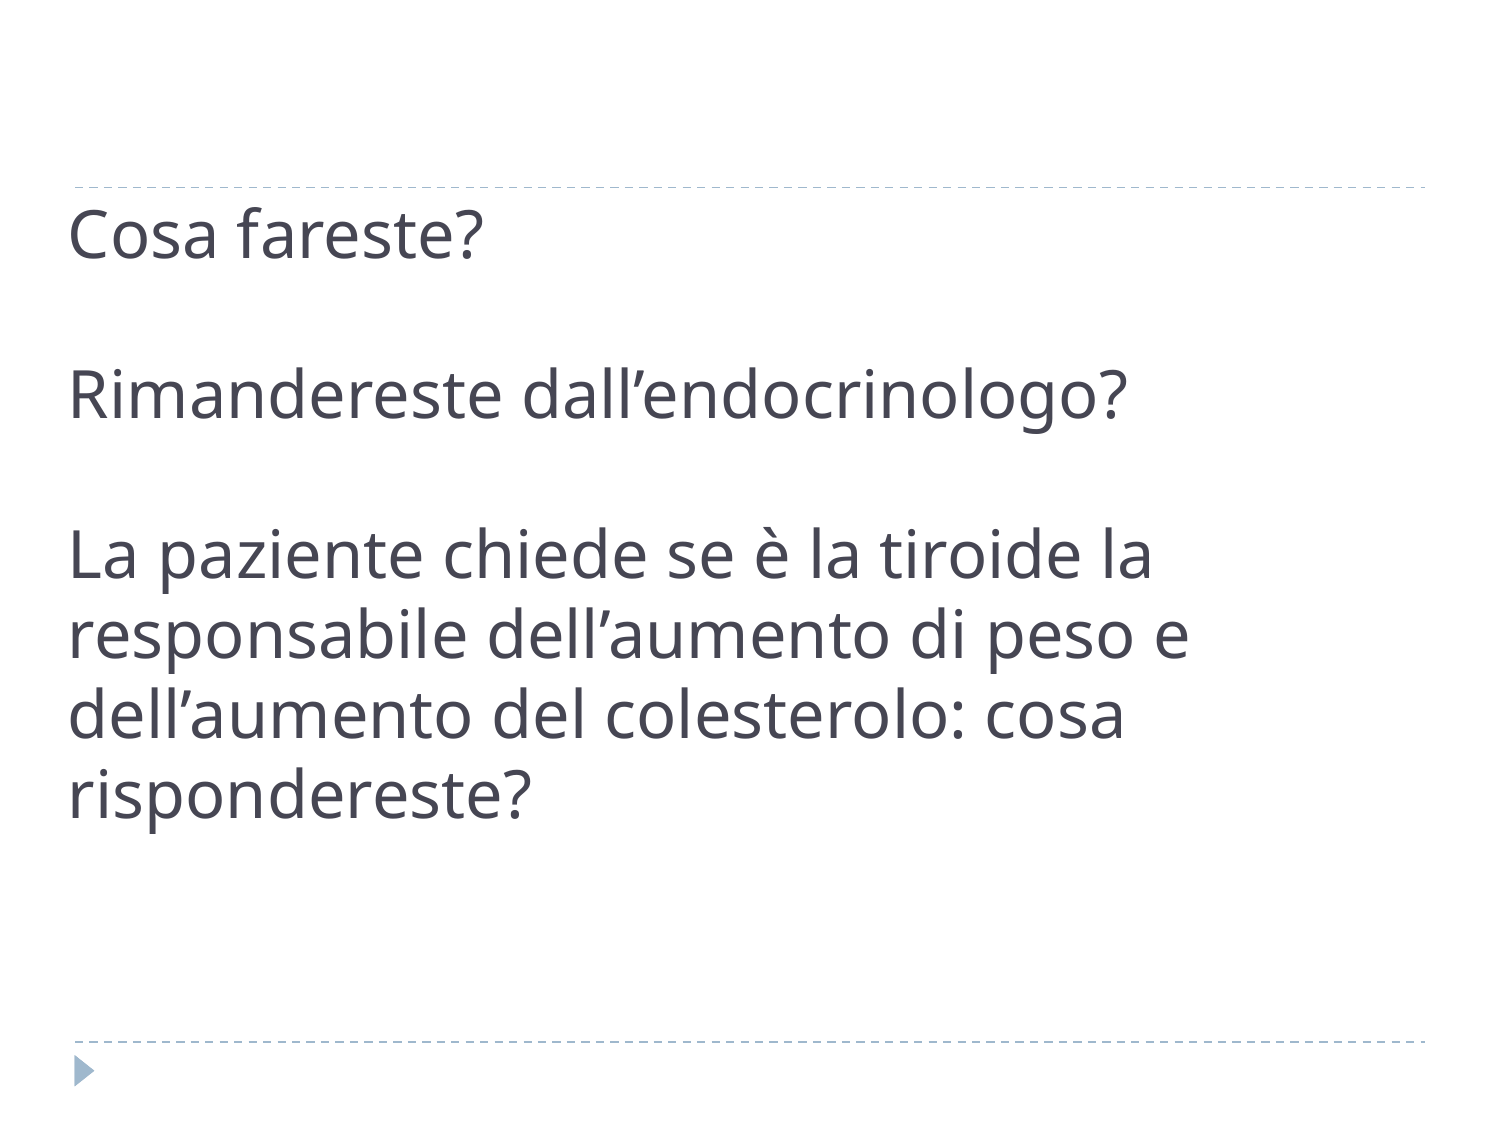

# Cosa fareste? Rimandereste dall’endocrinologo? La paziente chiede se è la tiroide la responsabile dell’aumento di peso e dell’aumento del colesterolo: cosa rispondereste?